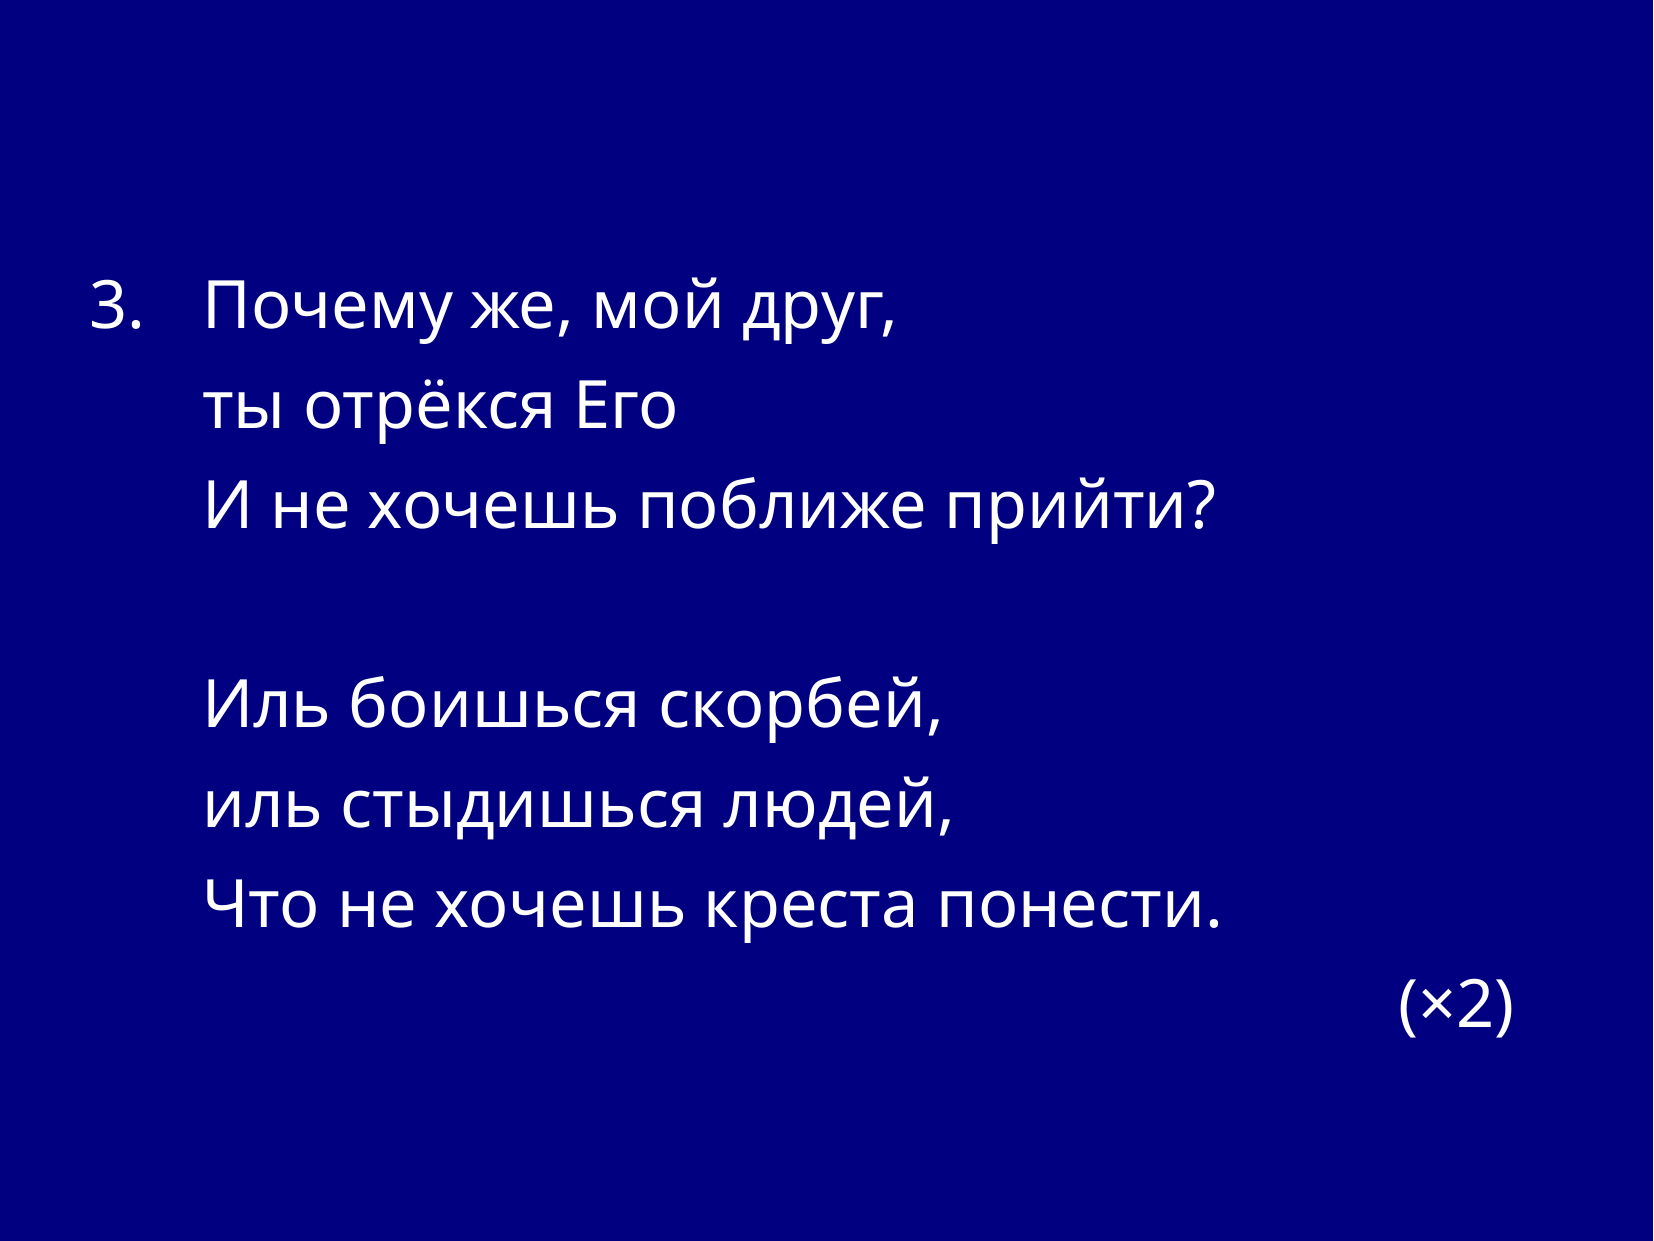

3.	Почему же, мой друг,
	ты отрёкся Его
	И не хочешь поближе прийти?
	Иль боишься скорбей,
	иль стыдишься людей,
	Что не хочешь креста понести.
			(×2)